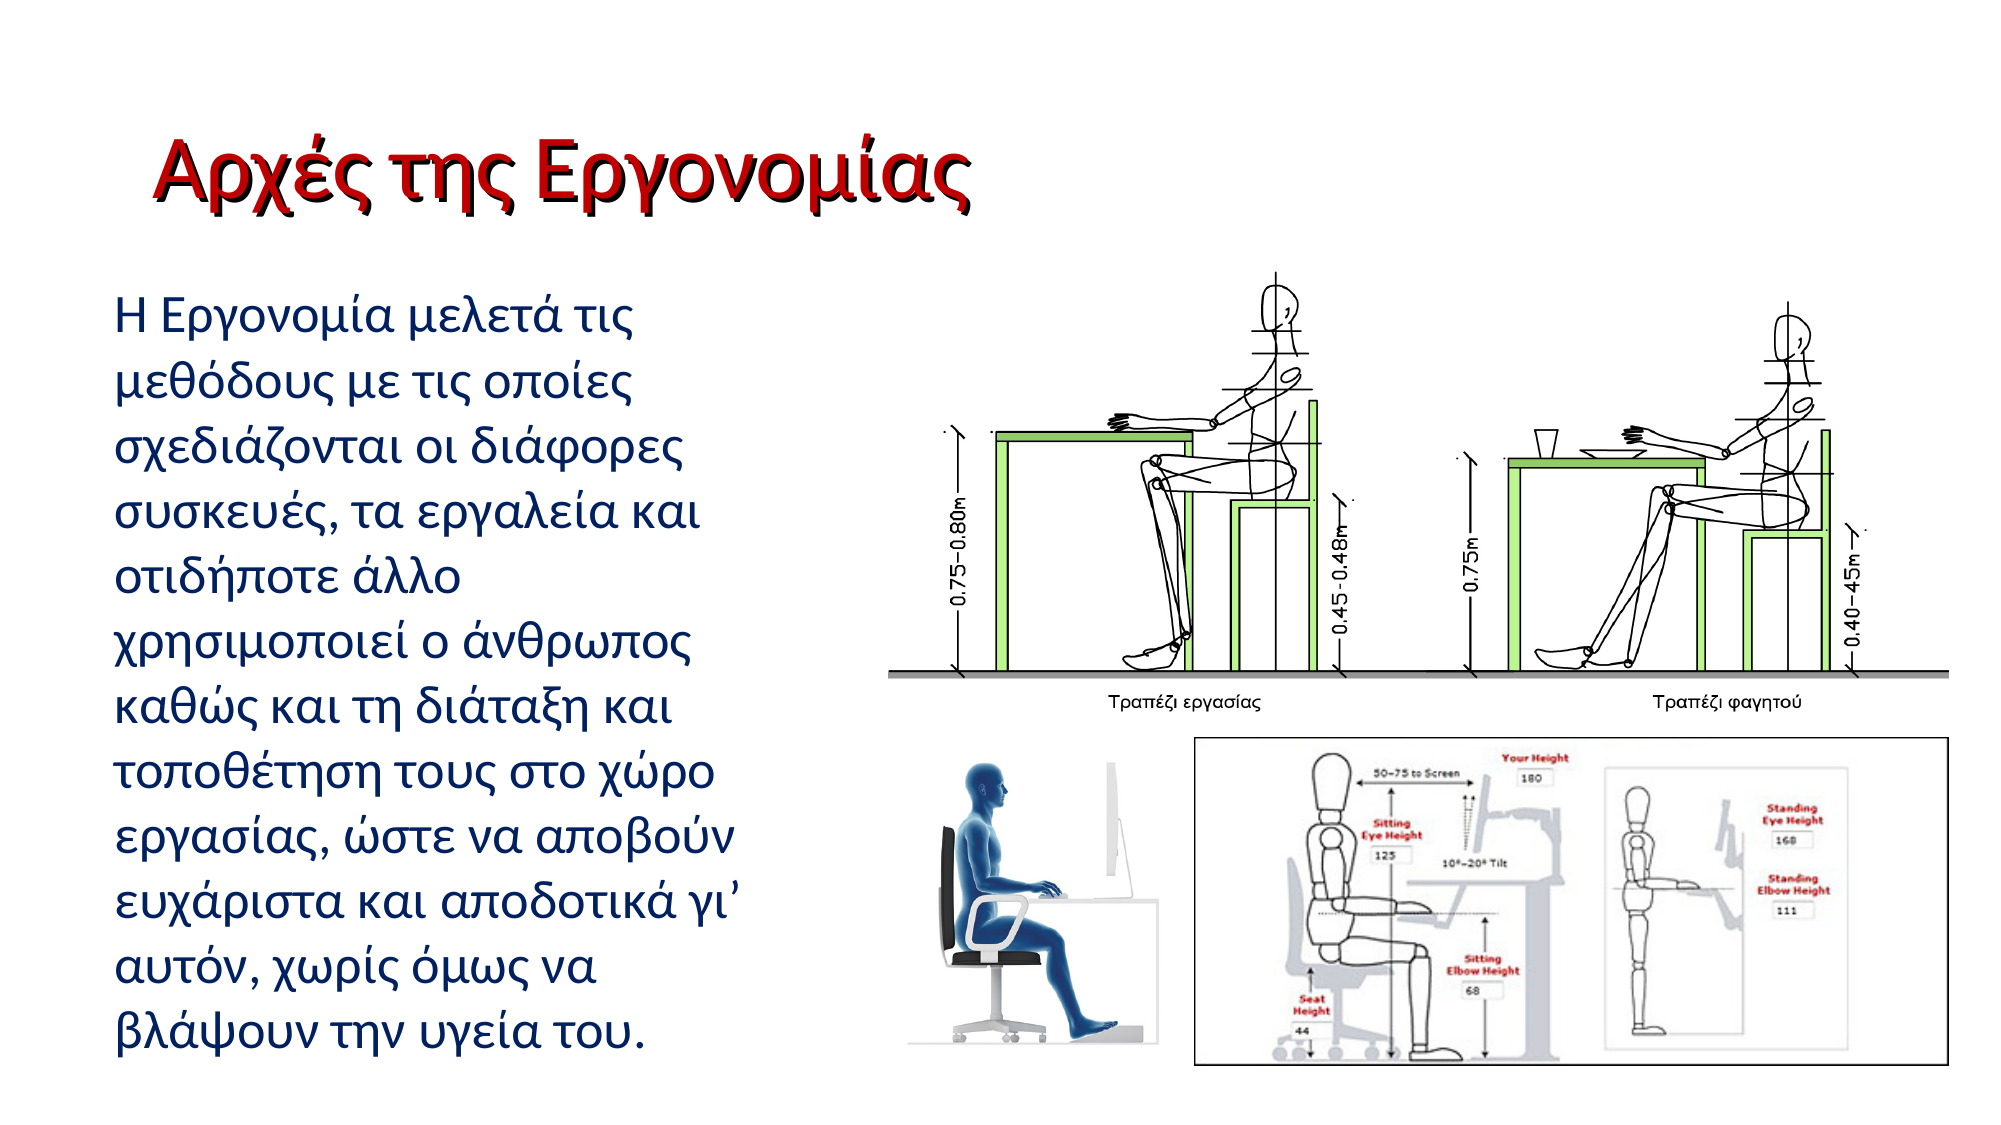

# Αρχές της Εργονομίας
Η Εργονομία μελετά τις μεθόδους με τις οποίες σχεδιάζονται οι διάφορες συσκευές, τα εργαλεία και οτιδήποτε άλλο χρησιμοποιεί ο άνθρωπος καθώς και τη διάταξη και τοποθέτηση τους στο χώρο εργασίας, ώστε να αποβούν ευχάριστα και αποδοτικά γι’ αυτόν, χωρίς όμως να βλάψουν την υγεία του.